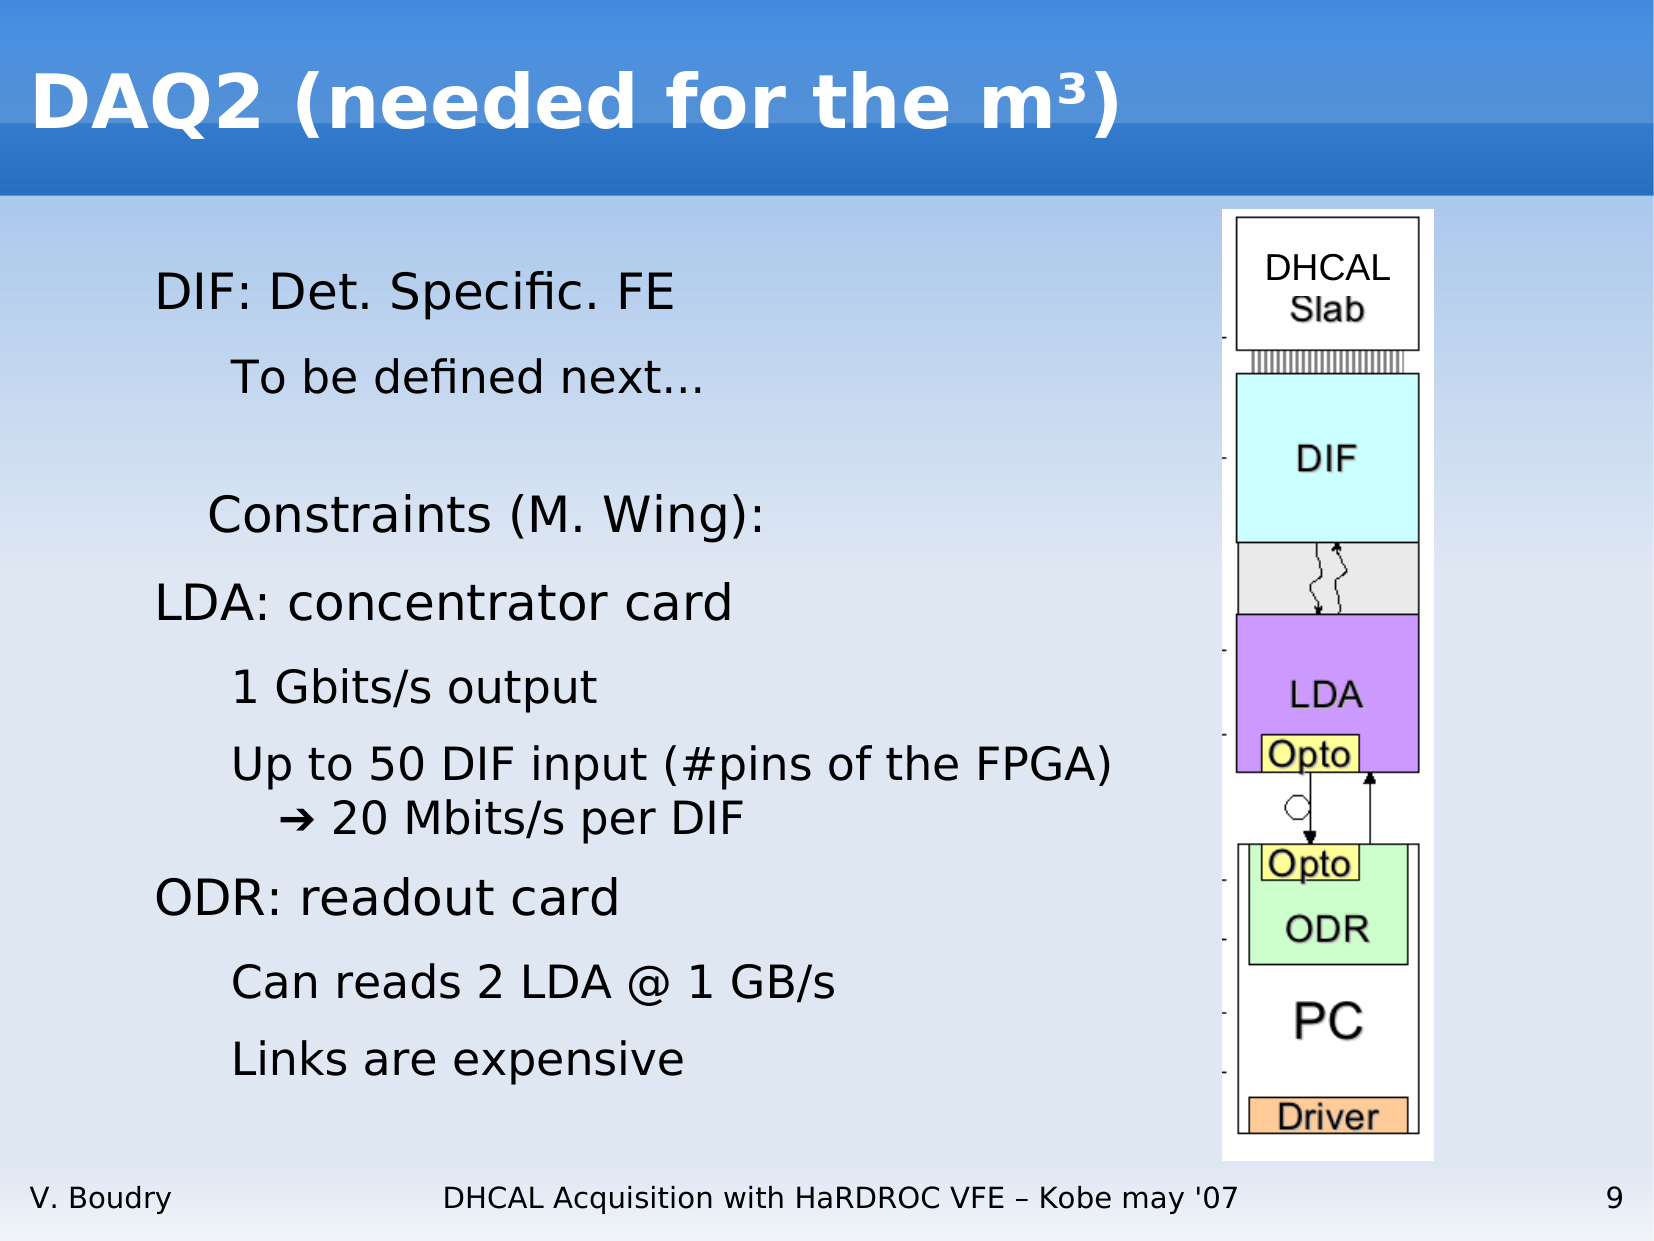

# DAQ2 (needed for the m³)
DHCAL
DIF: Det. Specific. FE
To be defined next...
Constraints (M. Wing):
LDA: concentrator card
1 Gbits/s output
Up to 50 DIF input (#pins of the FPGA)
➔ 20 Mbits/s per DIF
ODR: readout card
Can reads 2 LDA @ 1 GB/s
Links are expensive
DHCAL Acquisition with HaRDROC VFE – Kobe may '07
9